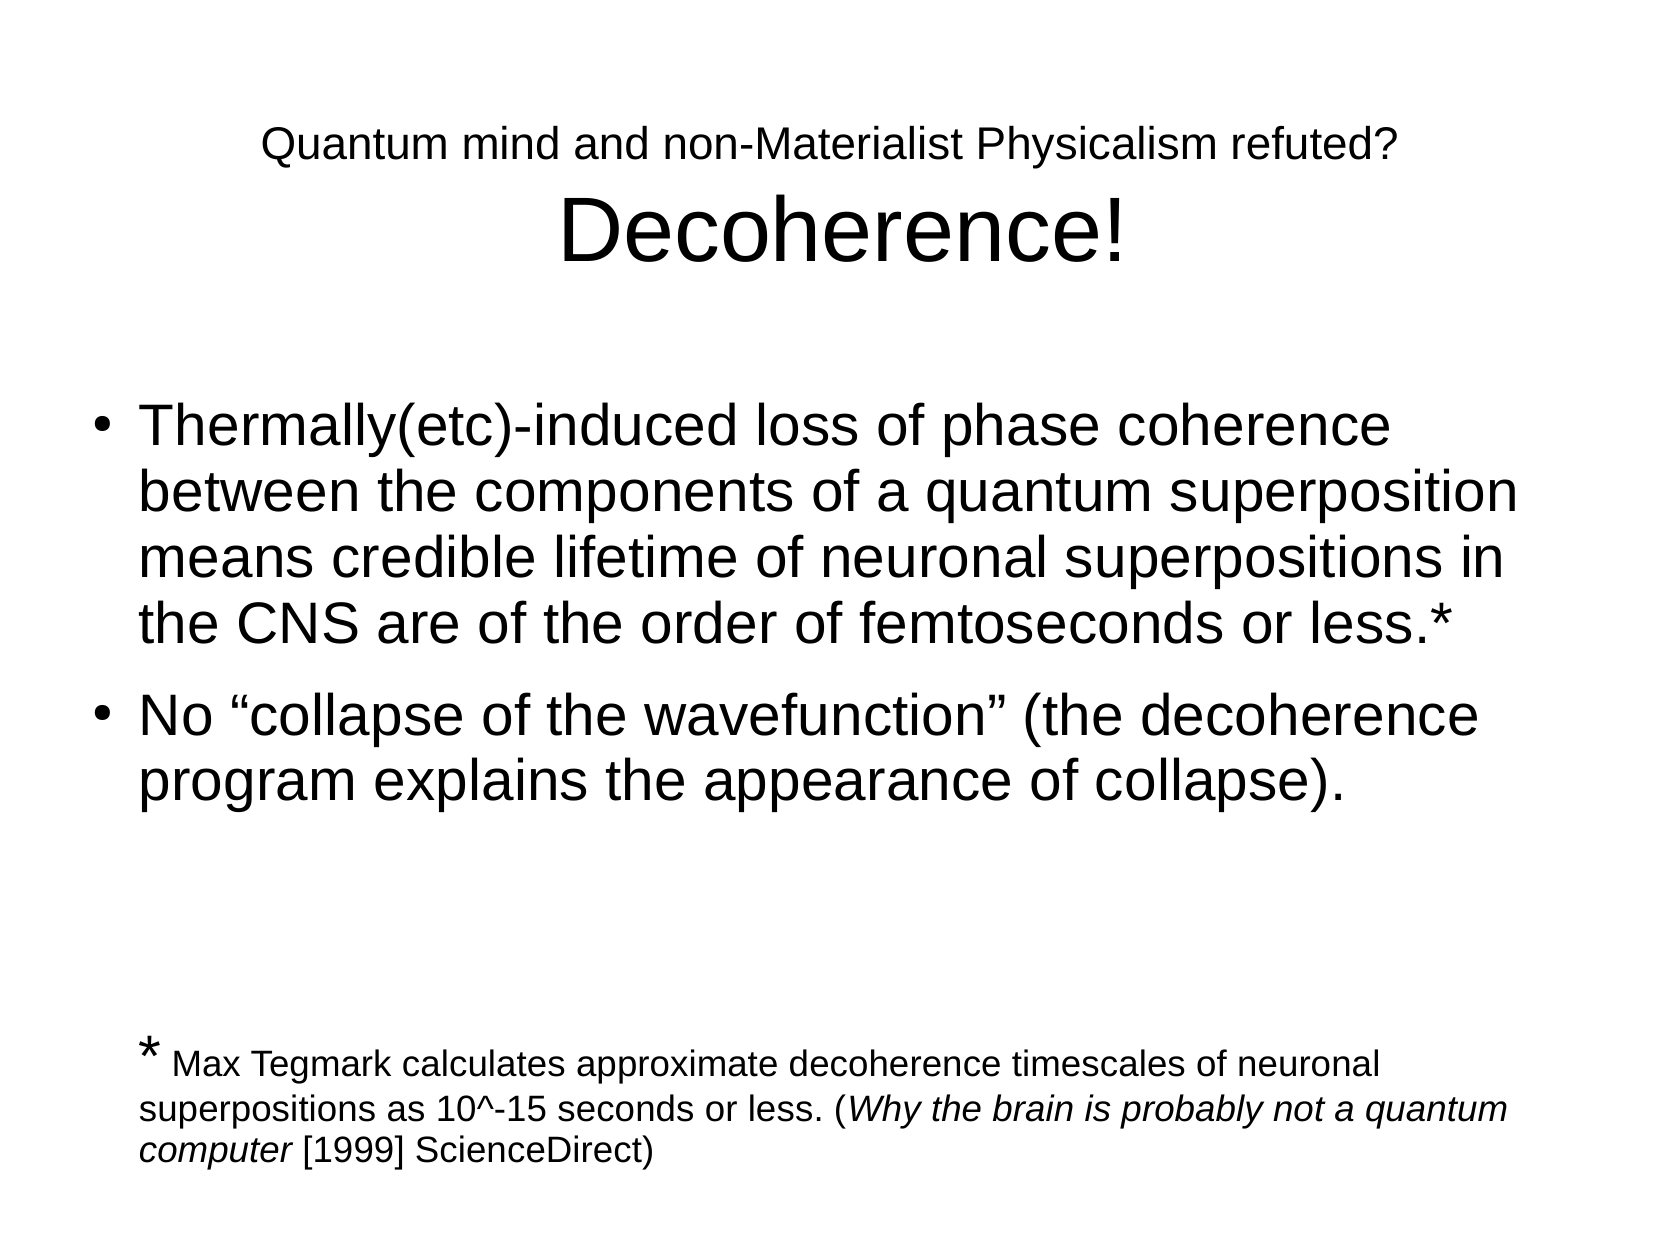

# Quantum mind and non-Materialist Physicalism refuted? Decoherence!
Thermally(etc)-induced loss of phase coherence between the components of a quantum superposition means credible lifetime of neuronal superpositions in the CNS are of the order of femtoseconds or less.*
No “collapse of the wavefunction” (the decoherence program explains the appearance of collapse).
* Max Tegmark calculates approximate decoherence timescales of neuronal superpositions as 10^-15 seconds or less. (Why the brain is probably not a quantum computer [1999] ScienceDirect)